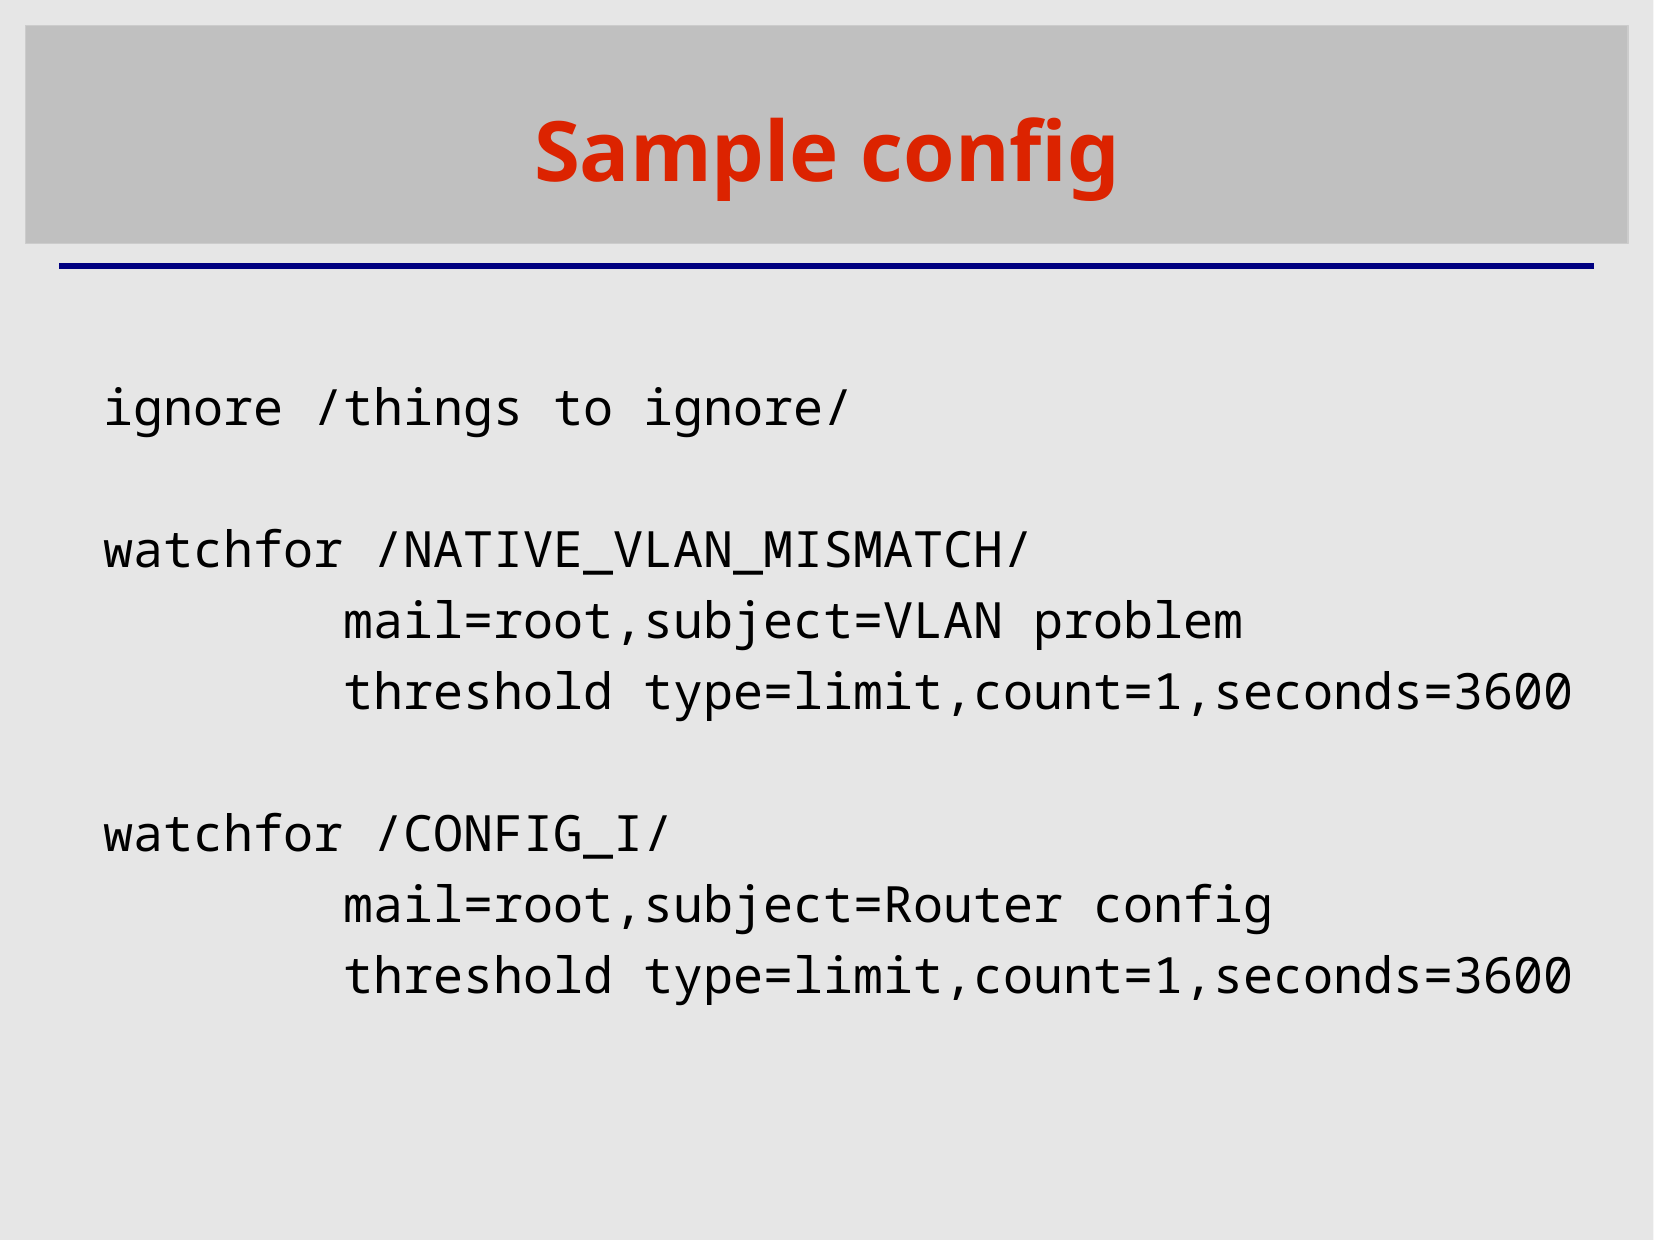

# Sample config
ignore /things to ignore/
watchfor /NATIVE_VLAN_MISMATCH/
 mail=root,subject=VLAN problem
 threshold type=limit,count=1,seconds=3600
watchfor /CONFIG_I/
 mail=root,subject=Router config
 threshold type=limit,count=1,seconds=3600